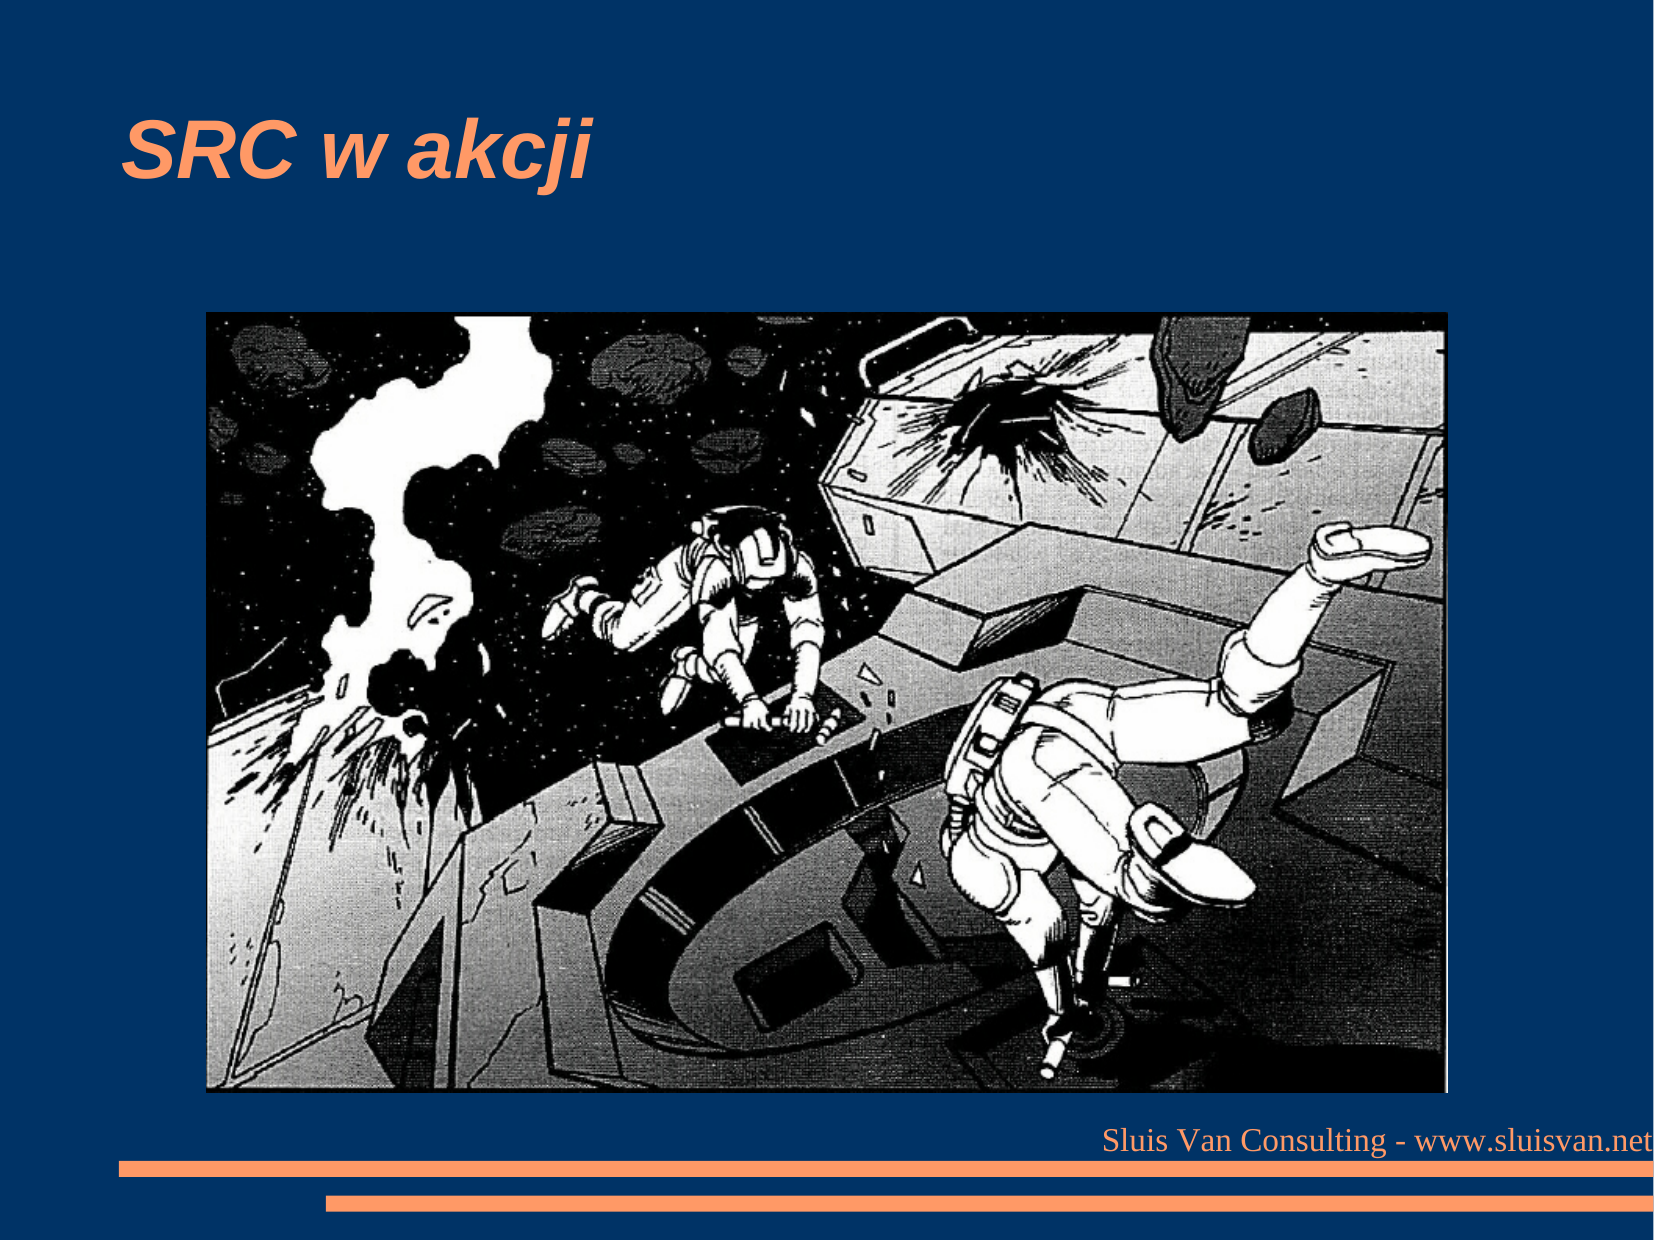

# SRC w akcji
Sluis Van Consulting - www.sluisvan.net